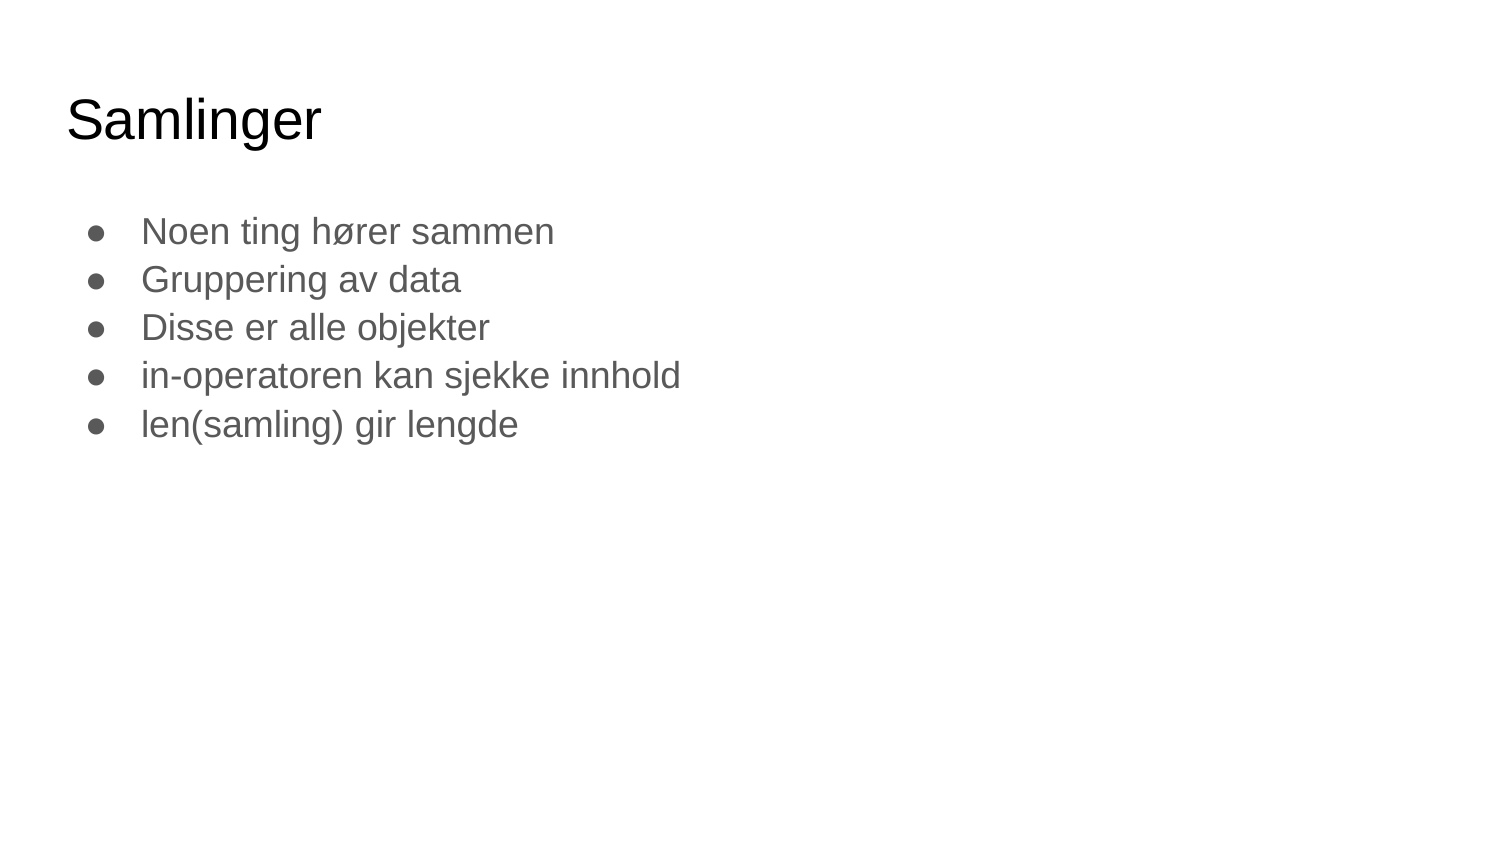

# Samlinger
Noen ting hører sammen
Gruppering av data
Disse er alle objekter
in-operatoren kan sjekke innhold
len(samling) gir lengde